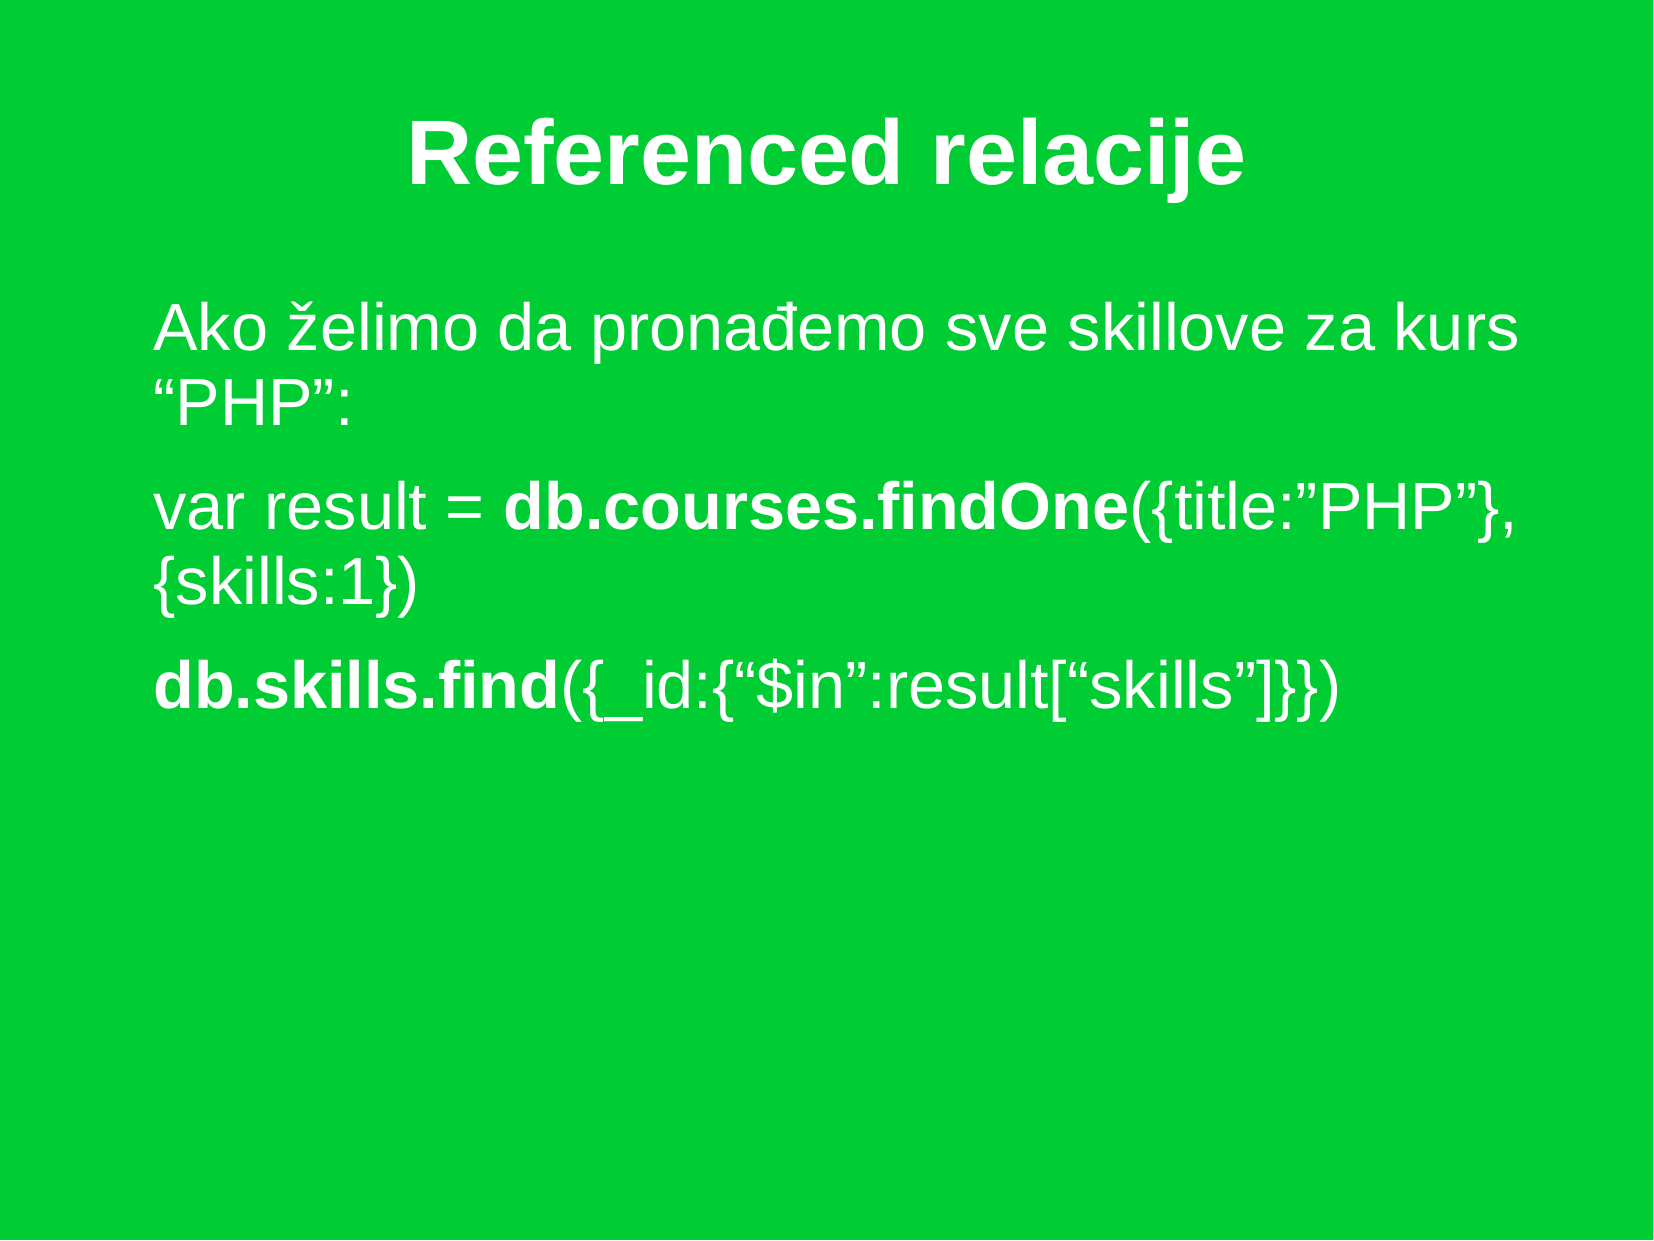

# Referenced relacije
Ako želimo da pronađemo sve skillove za kurs “PHP”:
var result = db.courses.findOne({title:”PHP”},{skills:1})
db.skills.find({_id:{“$in”:result[“skills”]}})